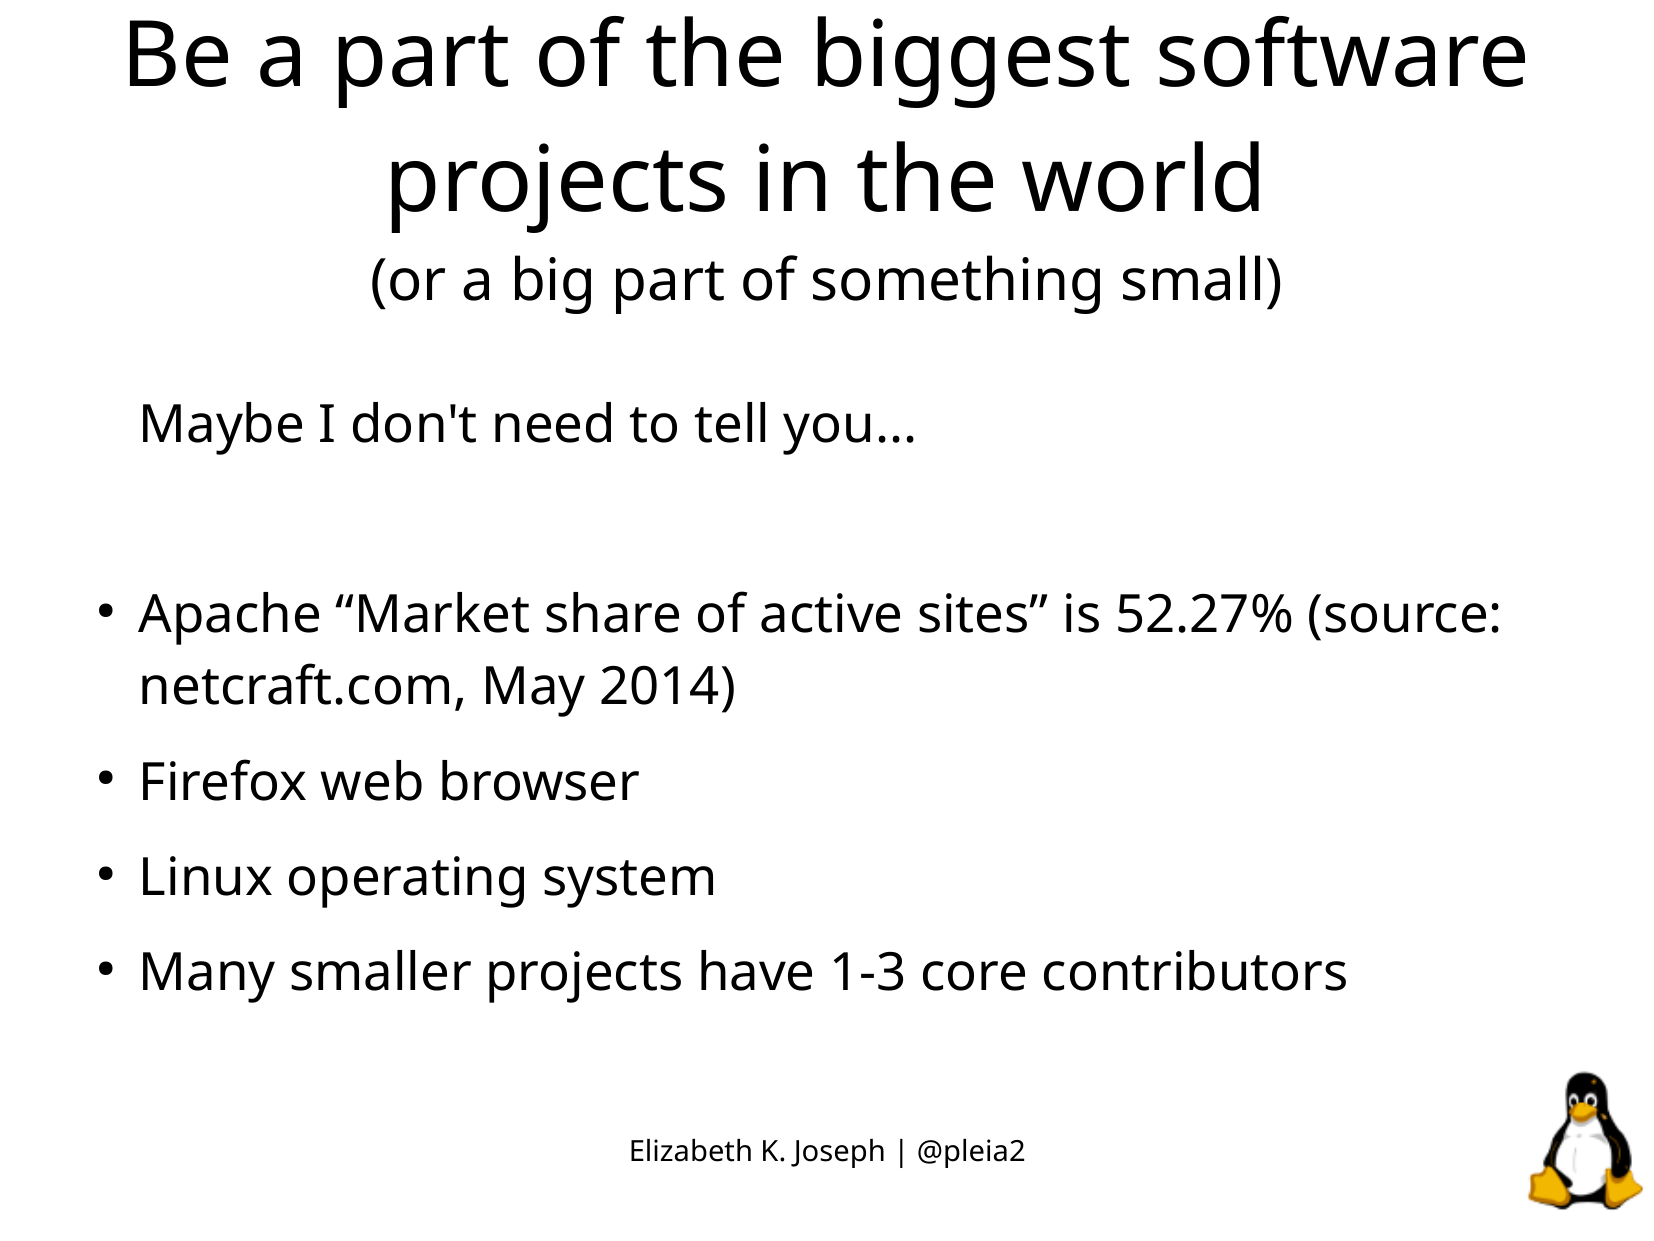

# Be a part of the biggest software projects in the world (or a big part of something small)
Maybe I don't need to tell you...
Apache “Market share of active sites” is 52.27% (source: netcraft.com, May 2014)
Firefox web browser
Linux operating system
Many smaller projects have 1-3 core contributors
Elizabeth K. Joseph | @pleia2